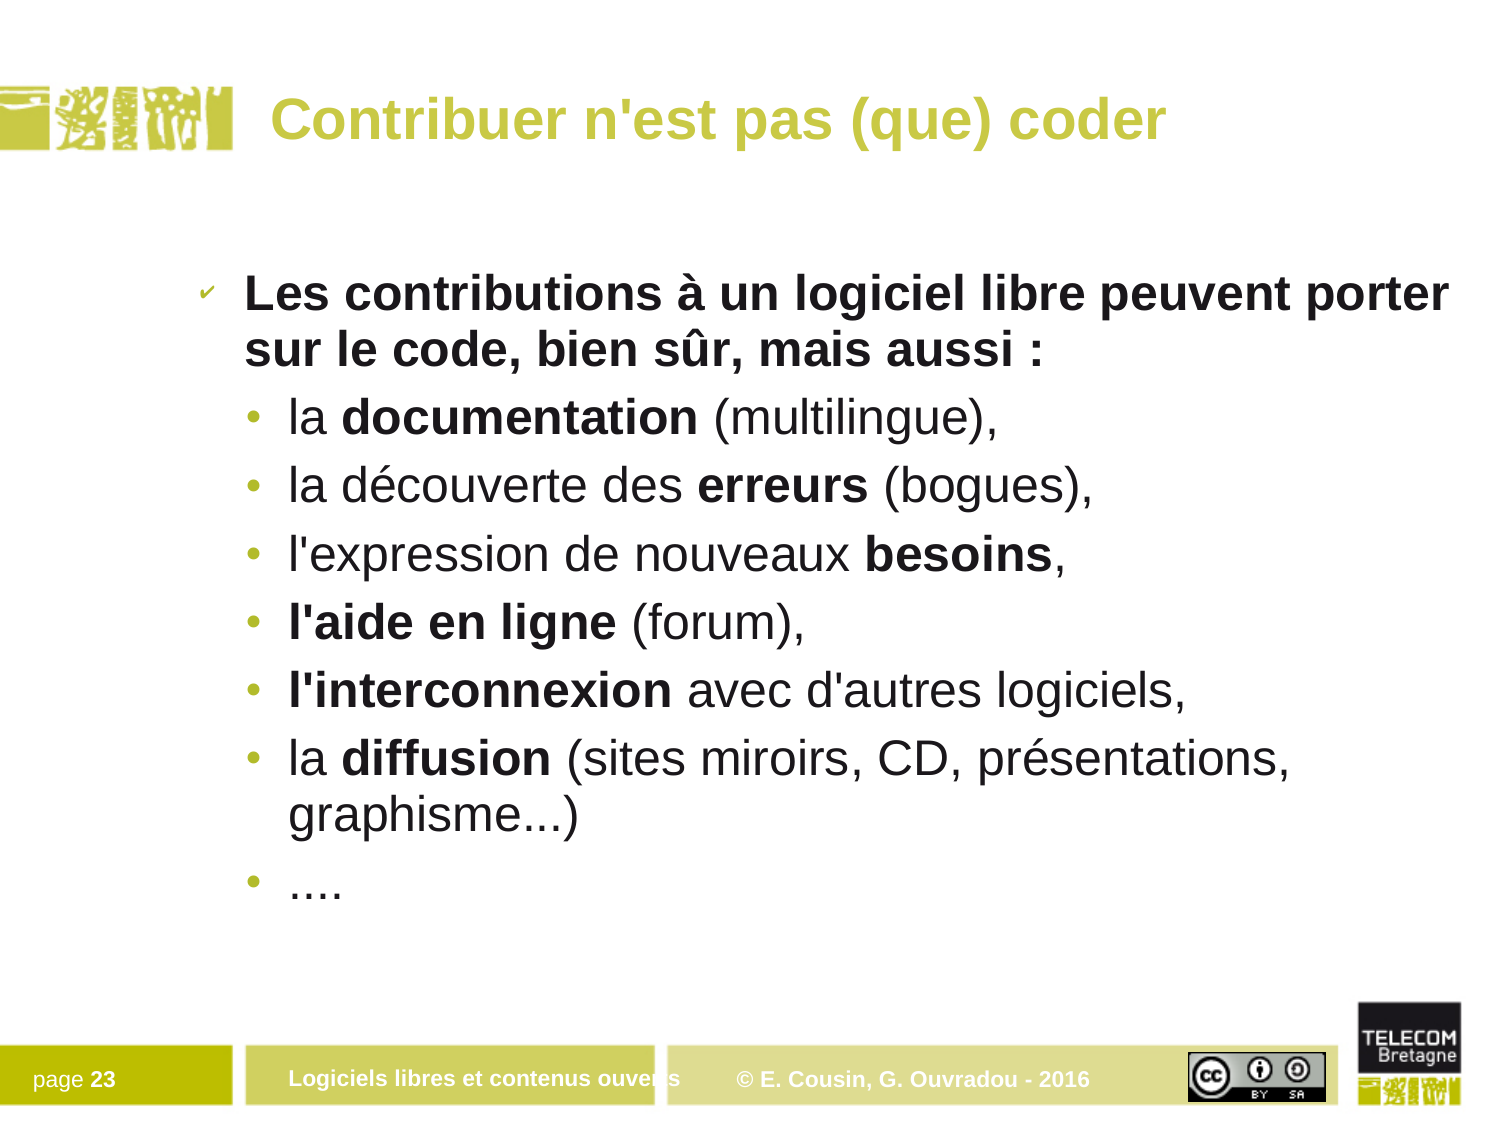

# Contribuer n'est pas (que) coder
Les contributions à un logiciel libre peuvent porter sur le code, bien sûr, mais aussi :
la documentation (multilingue),
la découverte des erreurs (bogues),
l'expression de nouveaux besoins,
l'aide en ligne (forum),
l'interconnexion avec d'autres logiciels,
la diffusion (sites miroirs, CD, présentations, graphisme...)
....
23
© E. Cousin, G. Ouvradou - 2016